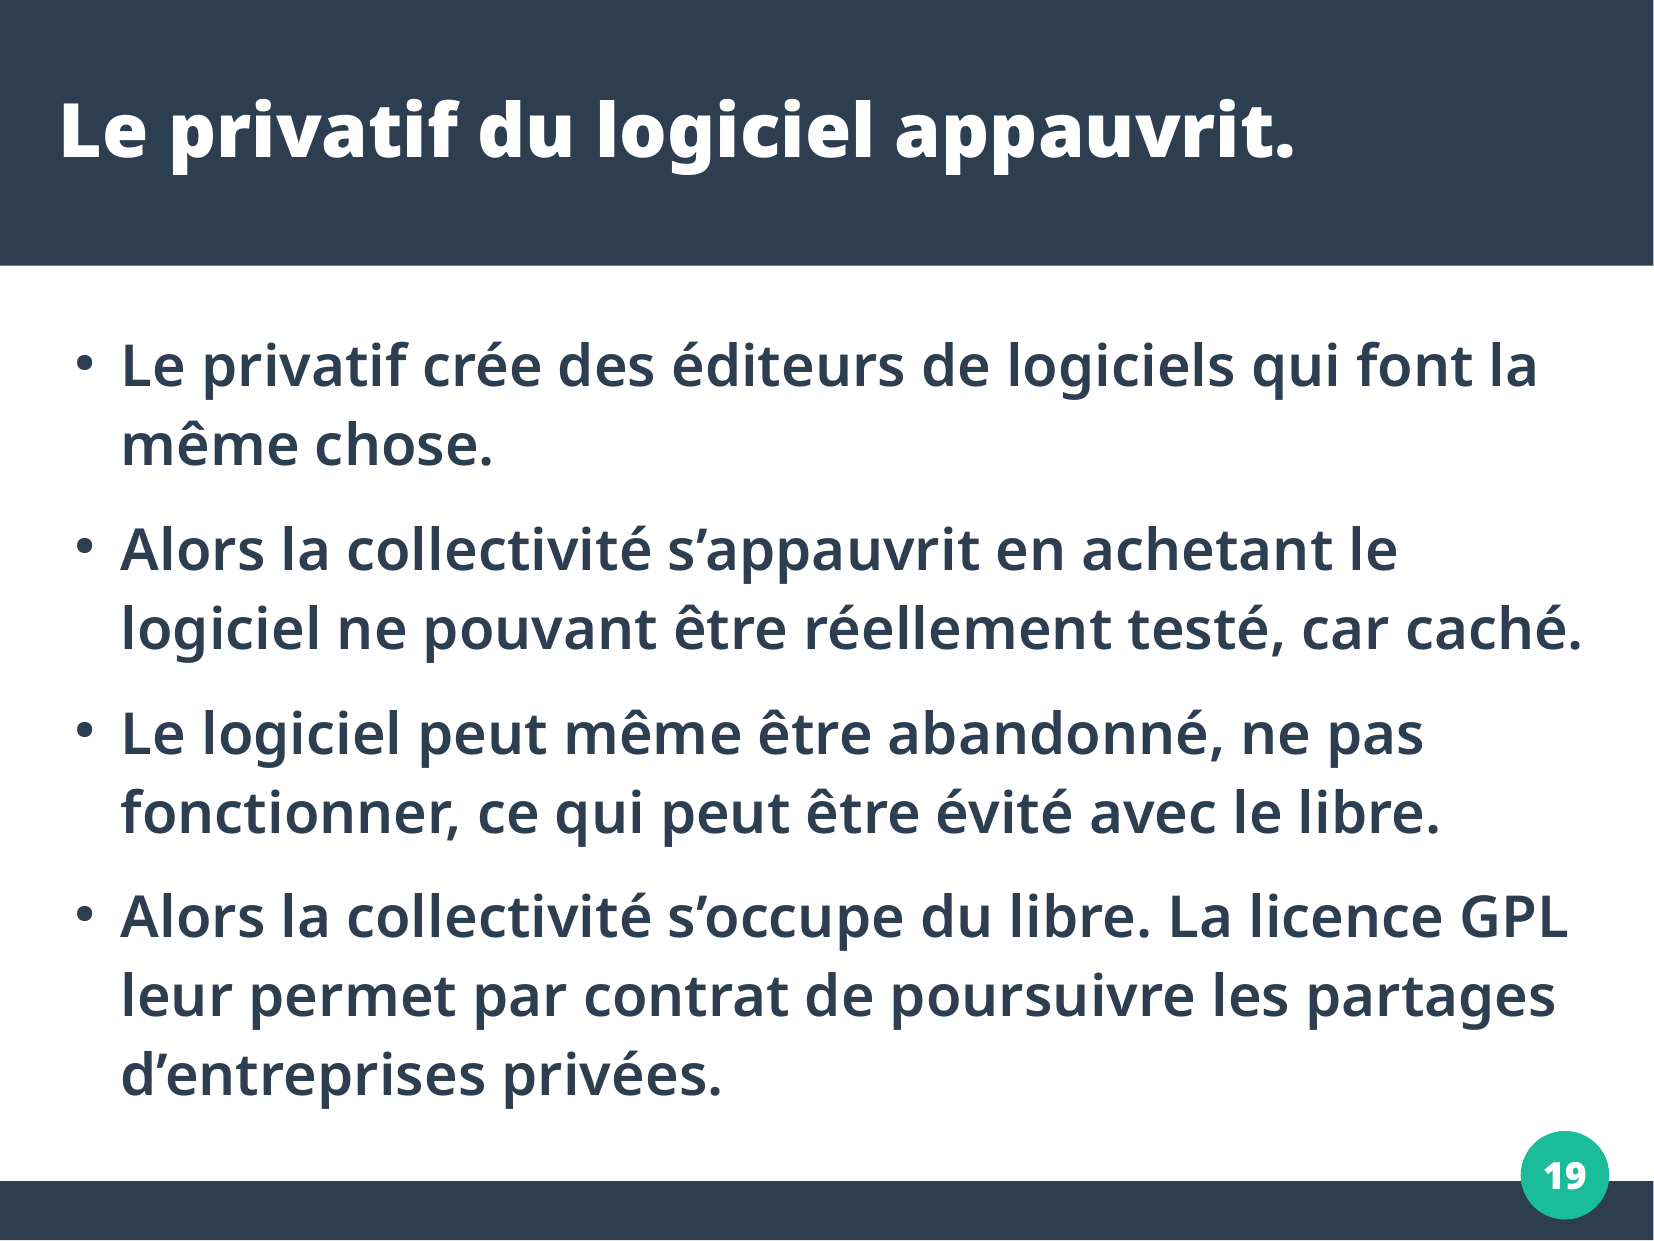

# Le privatif du logiciel appauvrit.
Le privatif crée des éditeurs de logiciels qui font la même chose.
Alors la collectivité s’appauvrit en achetant le logiciel ne pouvant être réellement testé, car caché.
Le logiciel peut même être abandonné, ne pas fonctionner, ce qui peut être évité avec le libre.
Alors la collectivité s’occupe du libre. La licence GPL leur permet par contrat de poursuivre les partages d’entreprises privées.
19